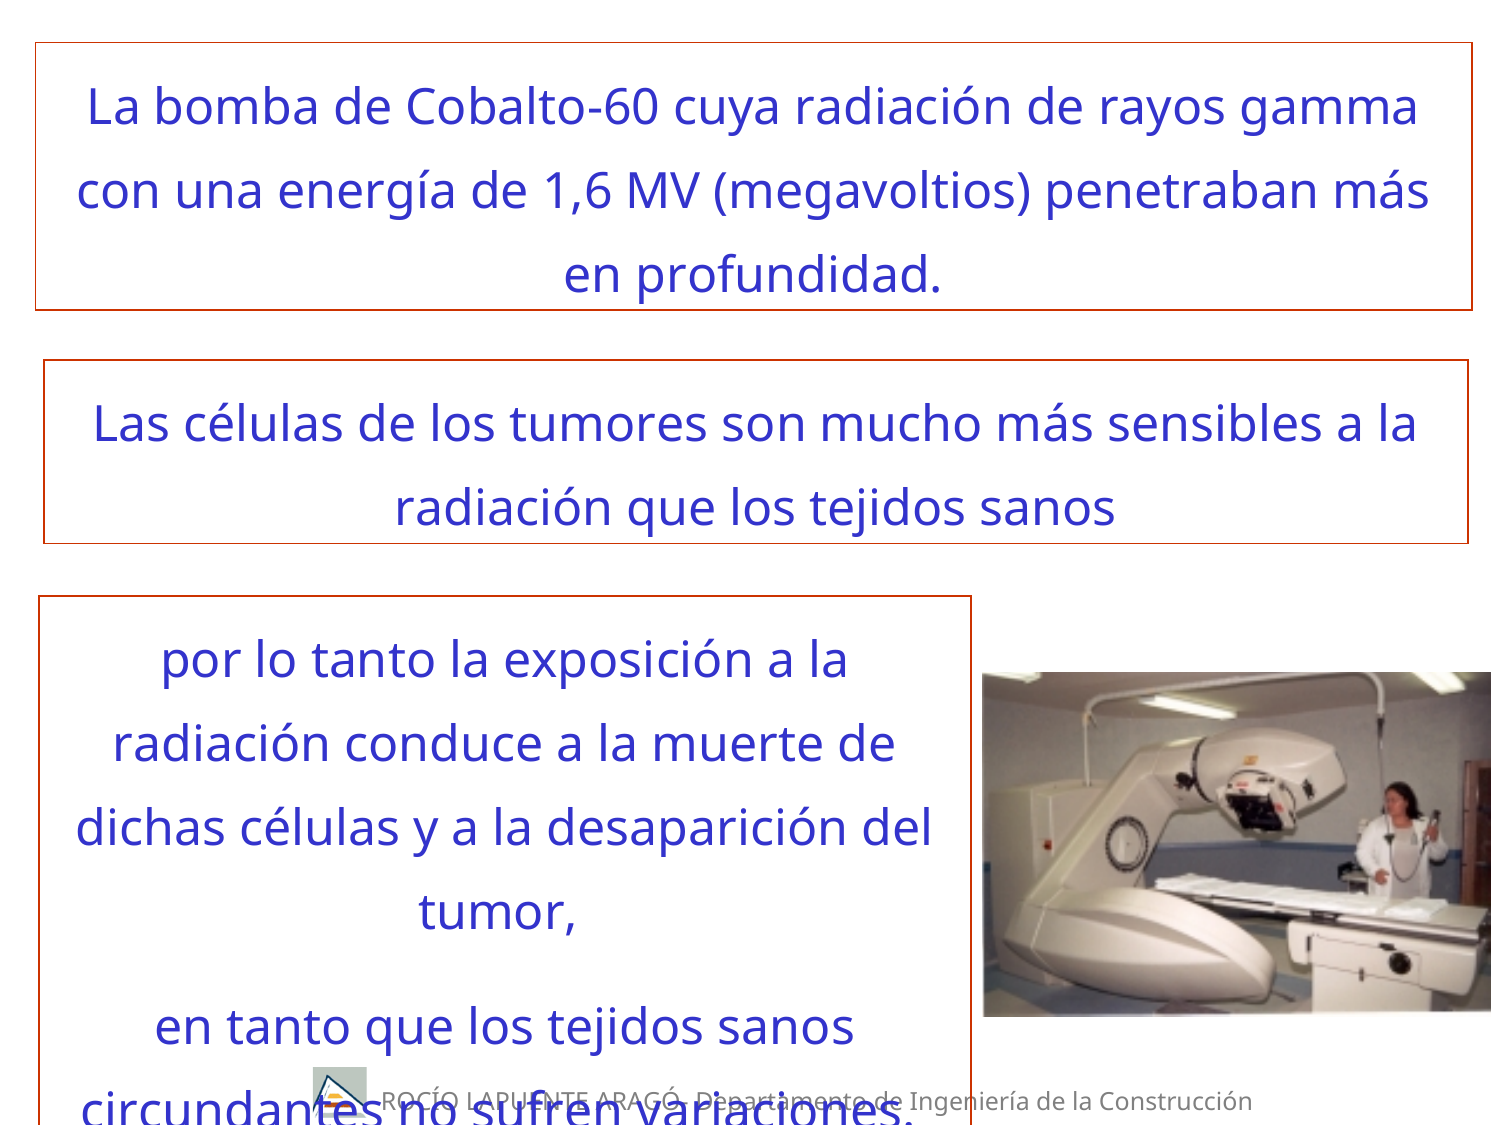

La bomba de Cobalto-60 cuya radiación de rayos gamma con una energía de 1,6 MV (megavoltios) penetraban más en profundidad.
Las células de los tumores son mucho más sensibles a la radiación que los tejidos sanos
por lo tanto la exposición a la radiación conduce a la muerte de dichas células y a la desaparición del tumor,
en tanto que los tejidos sanos circundantes no sufren variaciones.